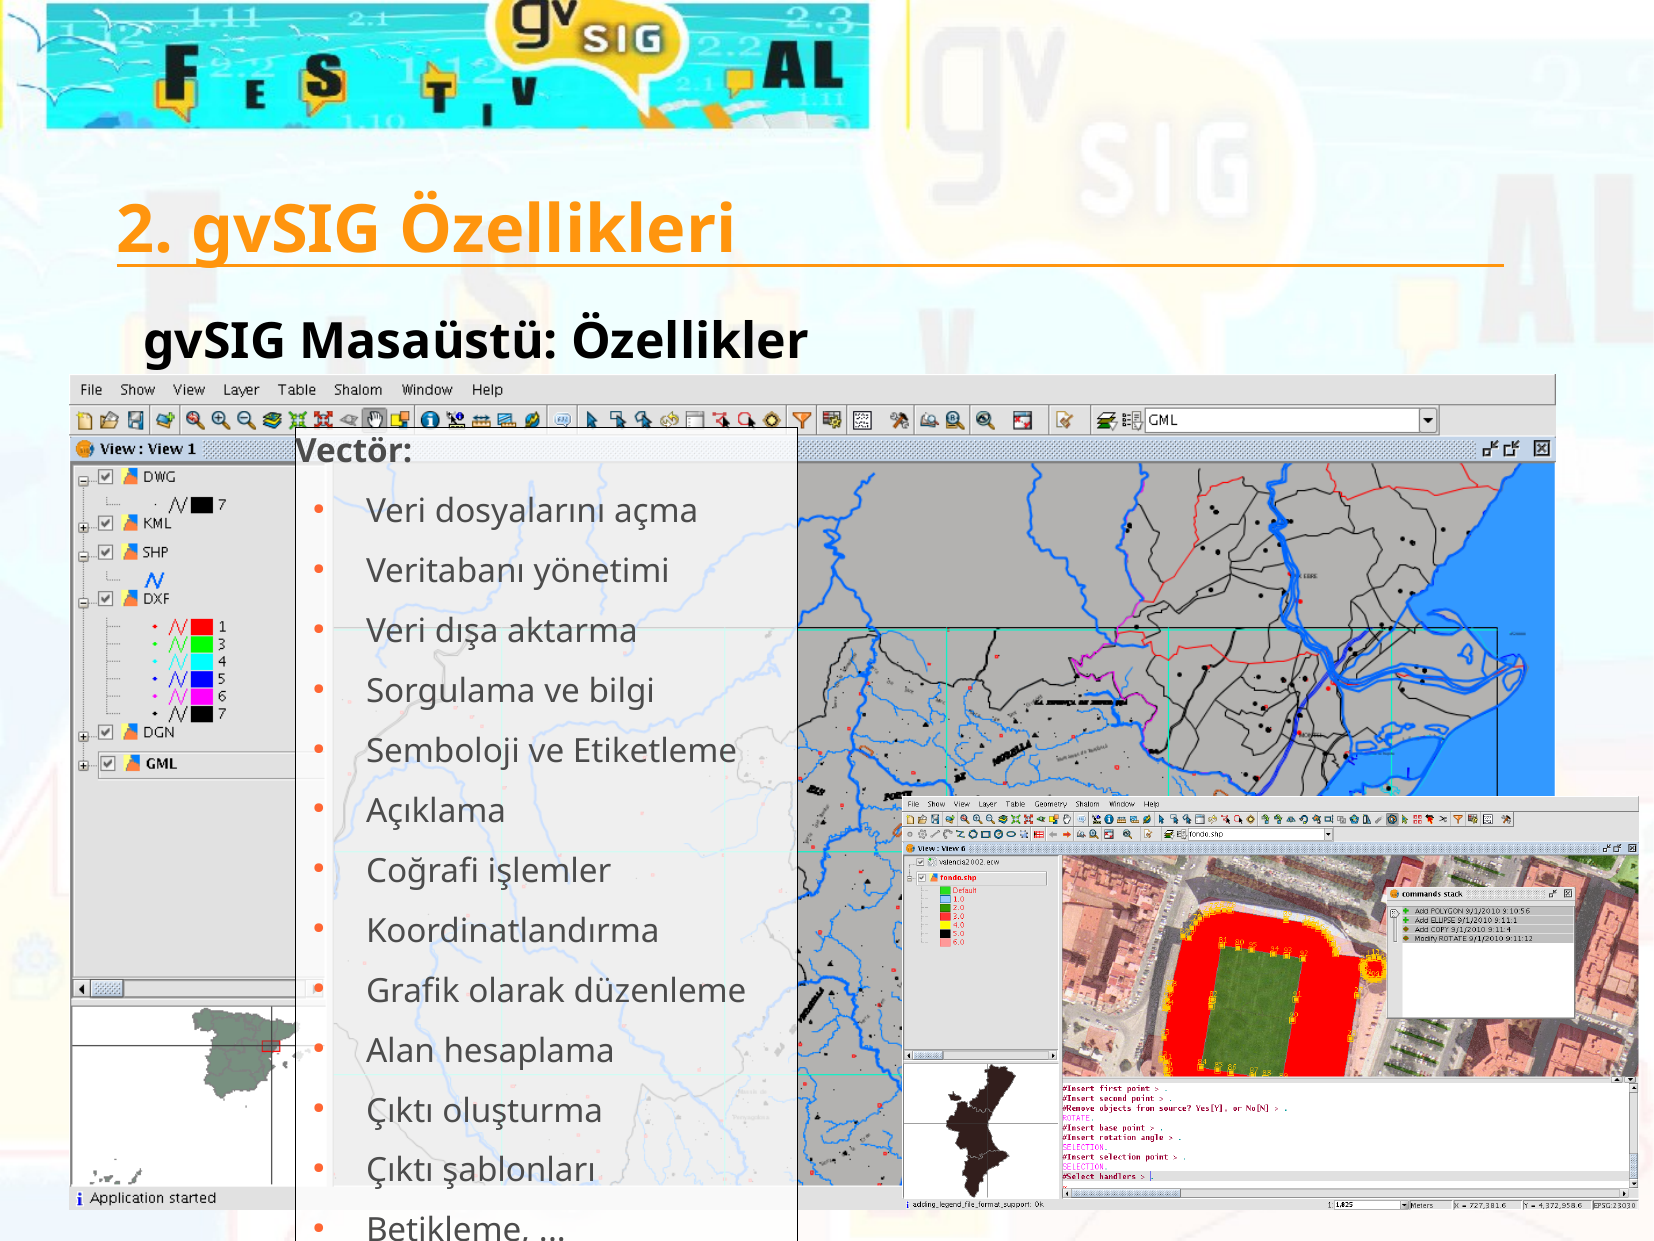

2. gvSIG Özellikleri
gvSIG Masaüstü: Özellikler
# Vectör:
Veri dosyalarını açma
Veritabanı yönetimi
Veri dışa aktarma
Sorgulama ve bilgi
Semboloji ve Etiketleme
Açıklama
Coğrafi işlemler
Koordinatlandırma
Grafik olarak düzenleme
Alan hesaplama
Çıktı oluşturma
Çıktı şablonları
Betikleme, ...